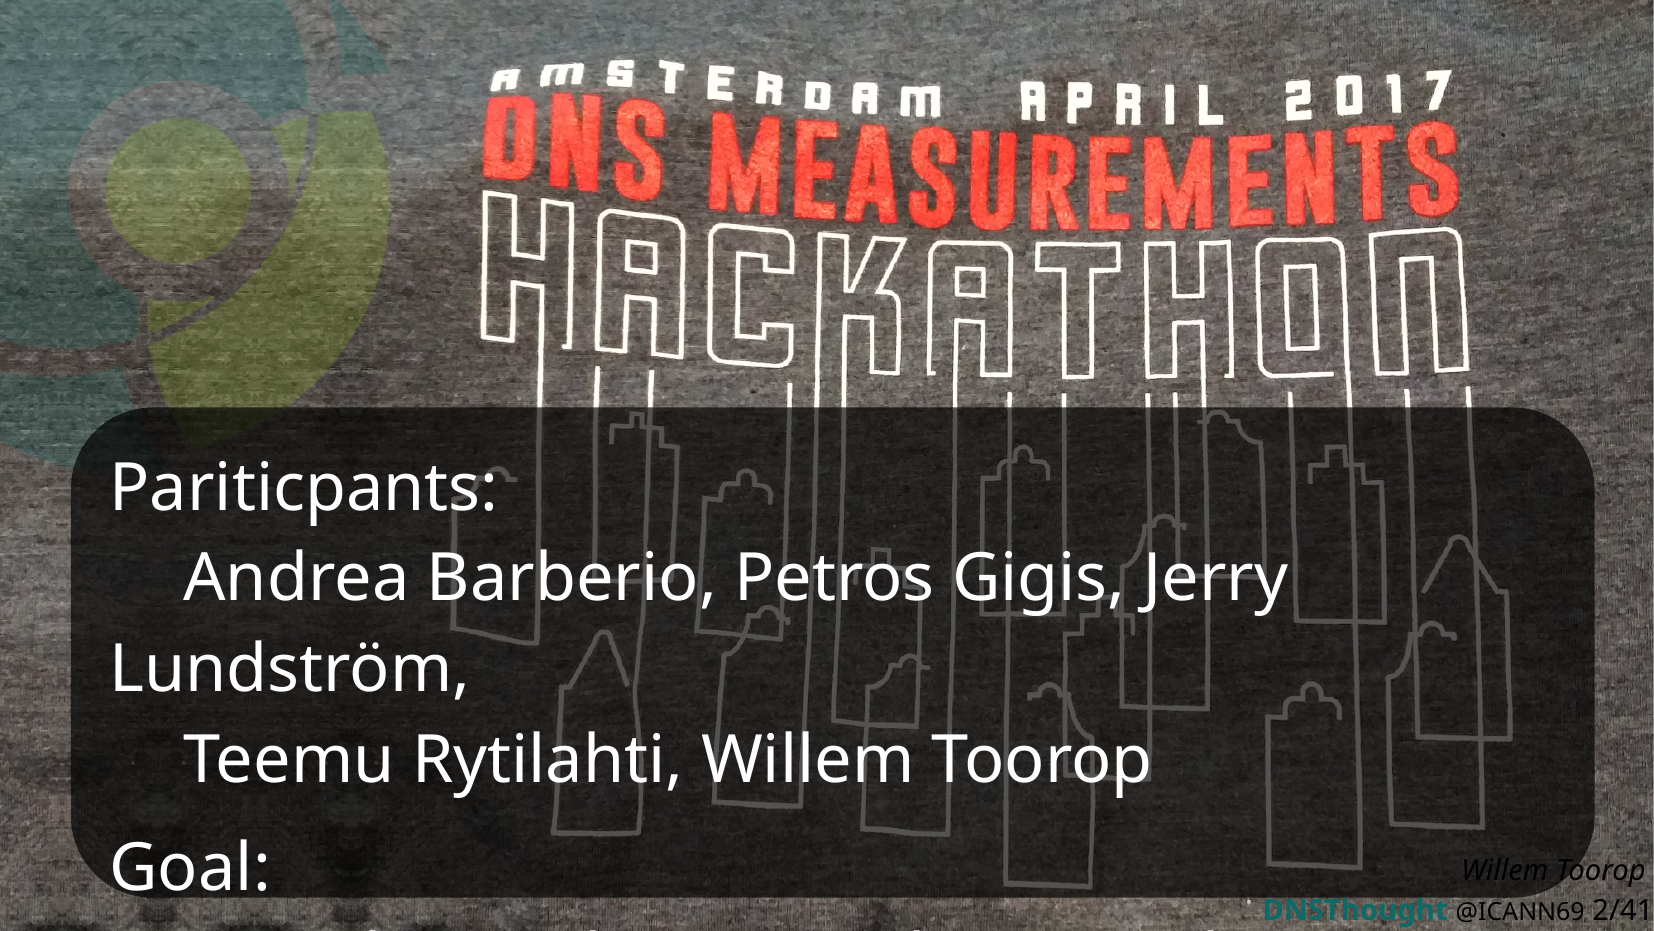

Pariticpants:
	Andrea Barberio, Petros Gigis, Jerry Lundström,
	Teemu Rytilahti, Willem Toorop
Goal:
	Provide insight into caching resolver capabilities
2